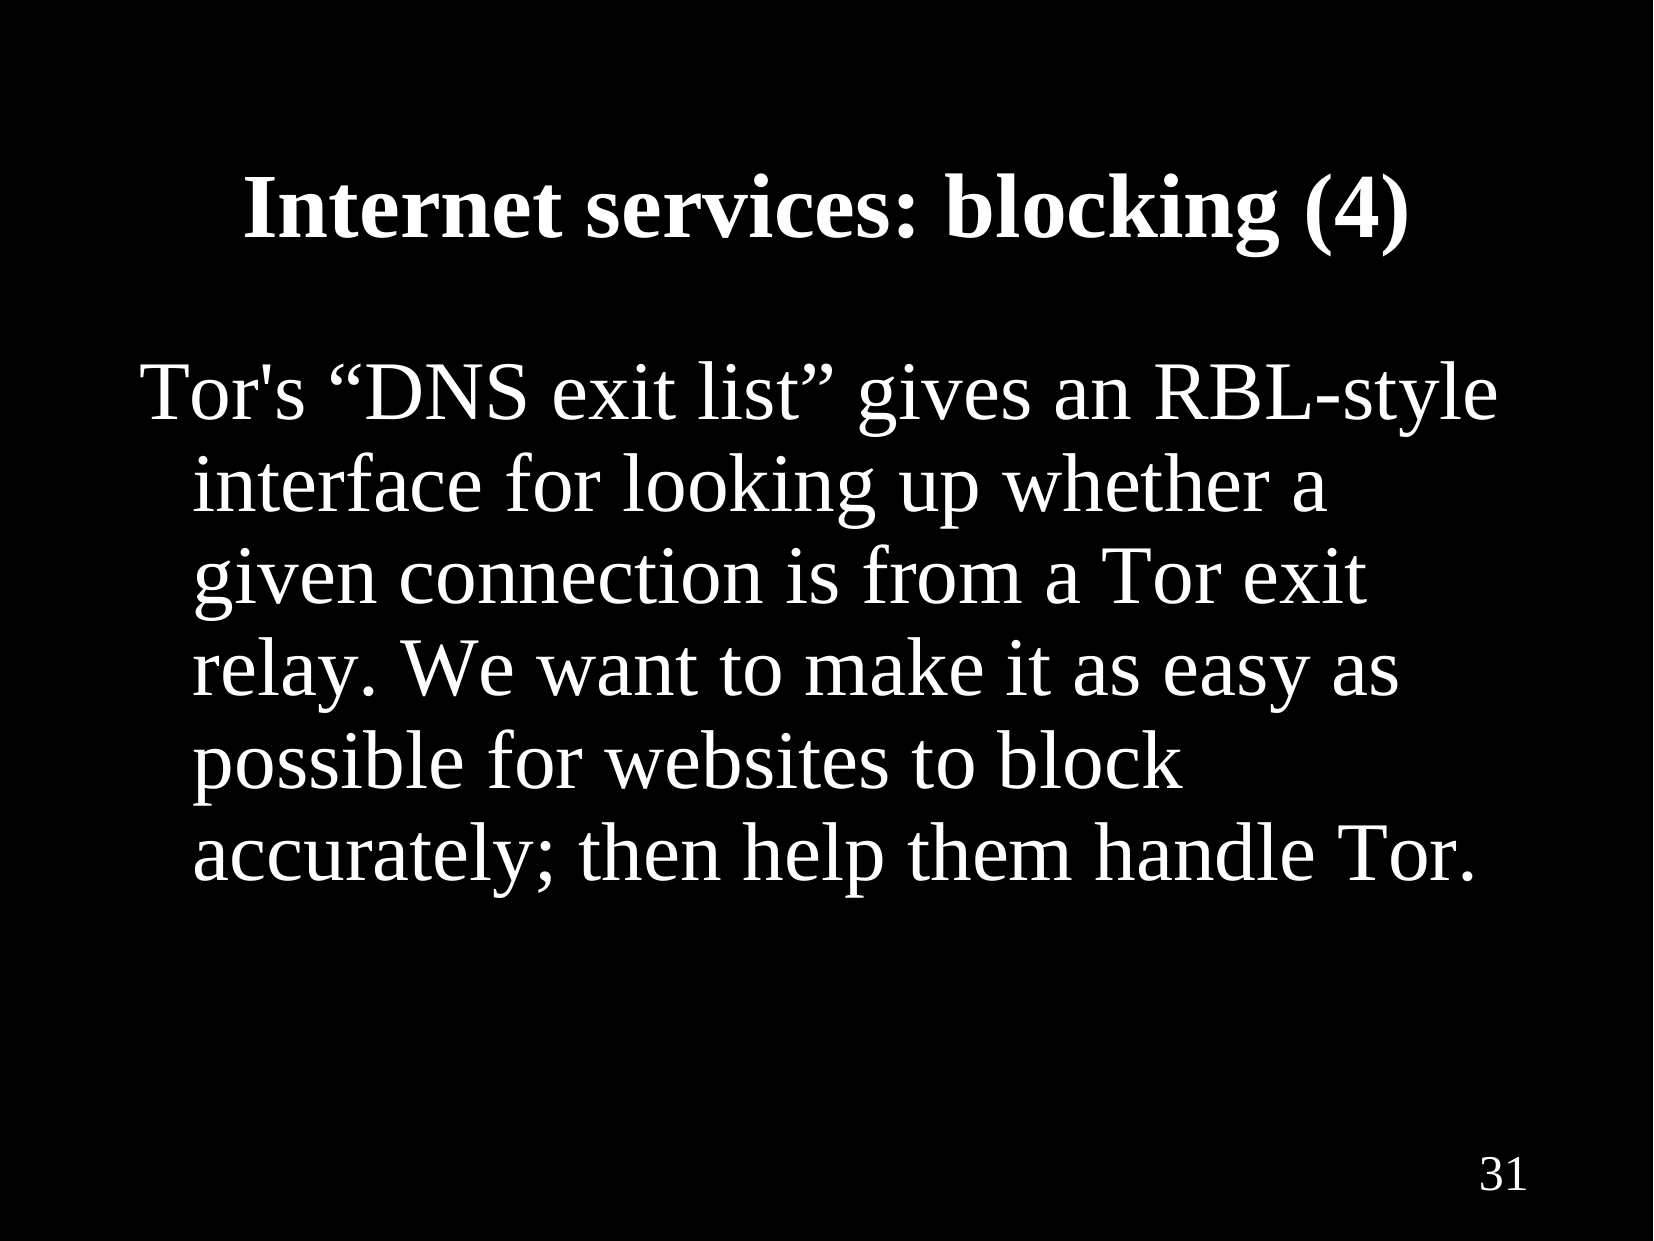

# Internet services: blocking (4)
Tor's “DNS exit list” gives an RBL-style interface for looking up whether a given connection is from a Tor exit relay. We want to make it as easy as possible for websites to block accurately; then help them handle Tor.